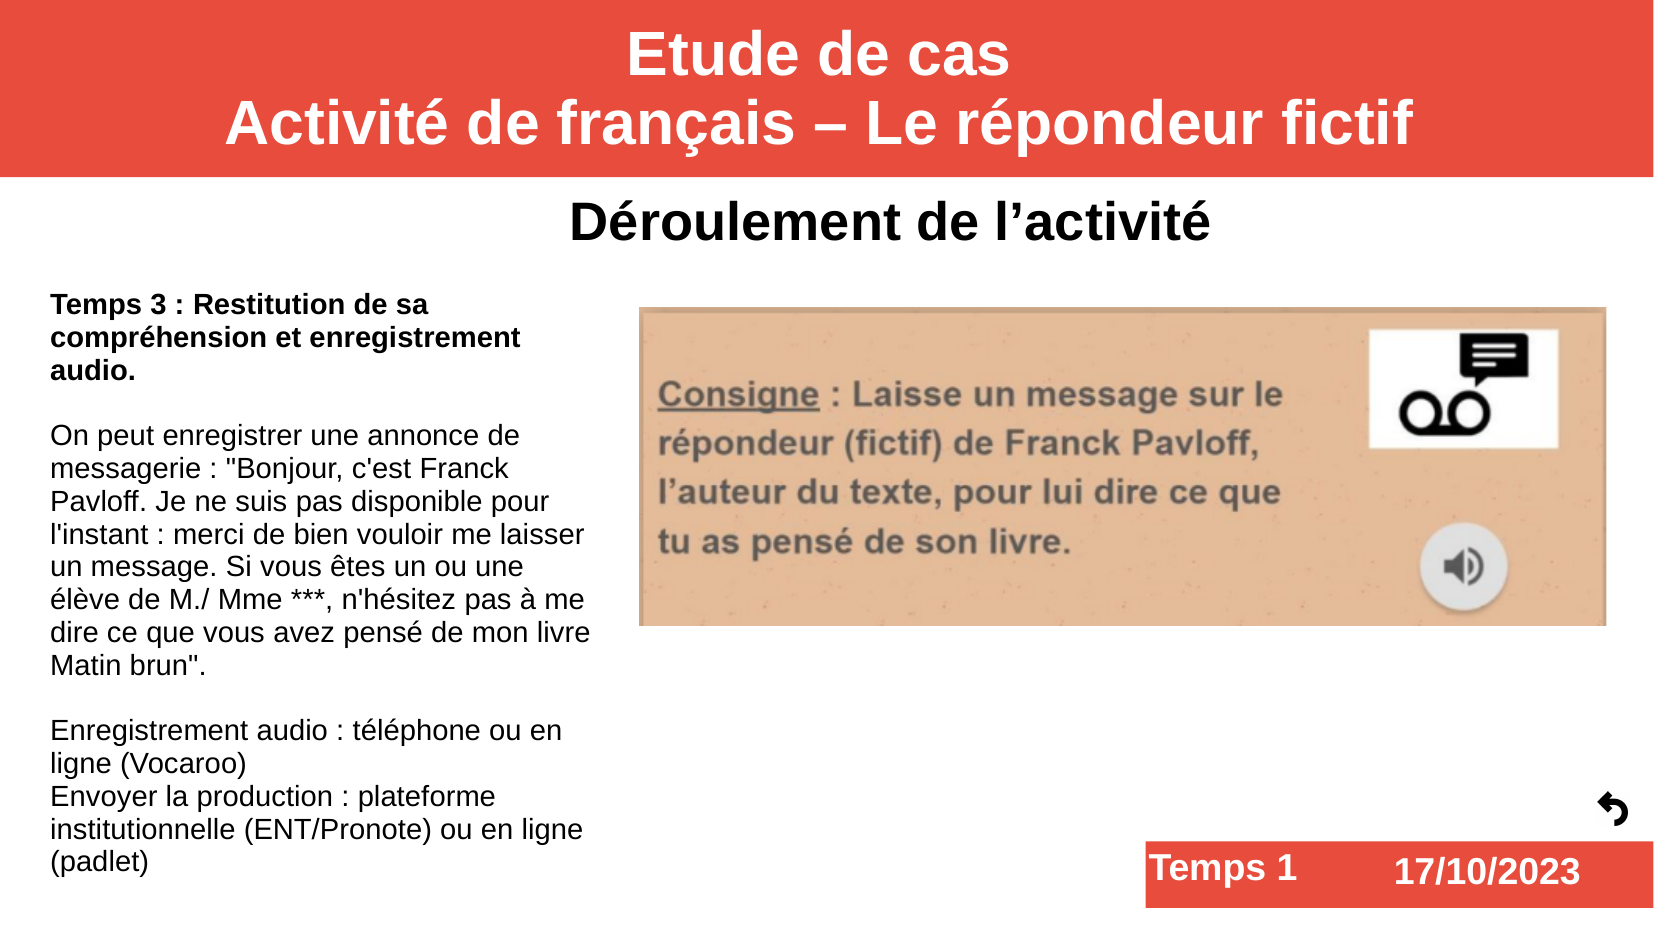

# Etude de cas Activité de français – Le répondeur fictif
Déroulement de l’activité
Temps 3 : Restitution de sa compréhension et enregistrement audio.
On peut enregistrer une annonce de messagerie : "Bonjour, c'est Franck Pavloff. Je ne suis pas disponible pour l'instant : merci de bien vouloir me laisser un message. Si vous êtes un ou une élève de M./ Mme ***, n'hésitez pas à me dire ce que vous avez pensé de mon livre Matin brun".
Enregistrement audio : téléphone ou en ligne (Vocaroo)
Envoyer la production : plateforme institutionnelle (ENT/Pronote) ou en ligne (padlet)
Temps 1